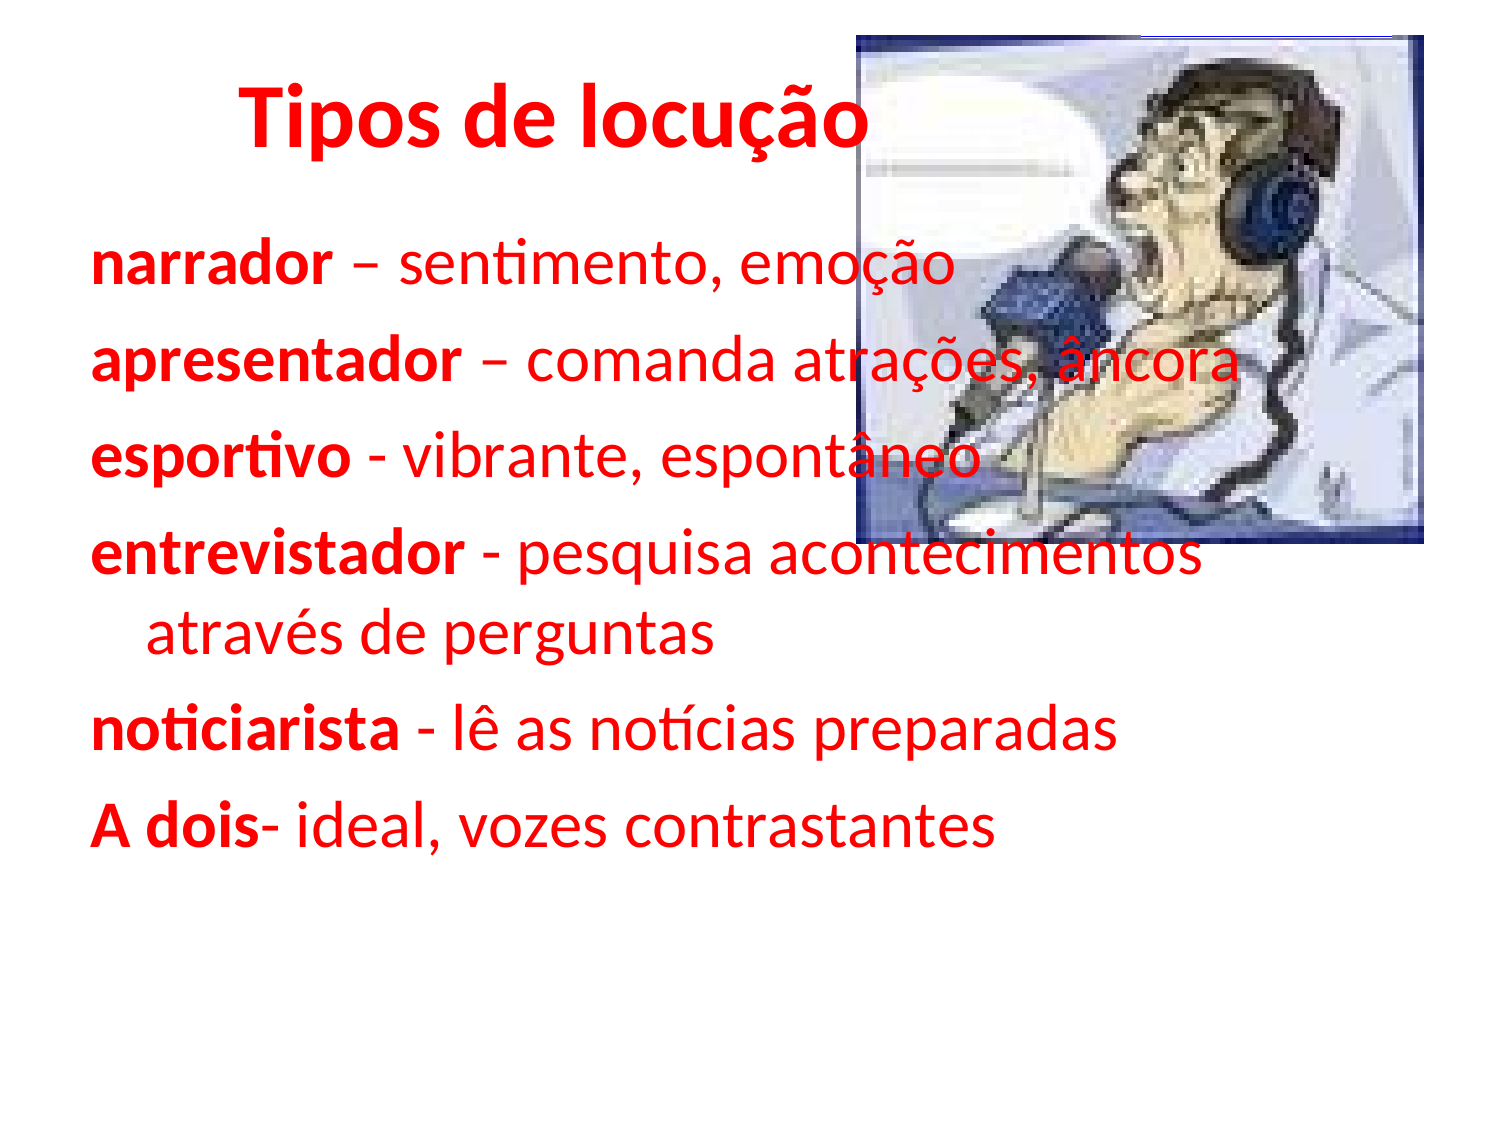

Tipos de locução
narrador – sentimento, emoção
apresentador – comanda atrações, âncora
esportivo - vibrante, espontâneo
entrevistador - pesquisa acontecimentos através de perguntas
noticiarista - lê as notícias preparadas
A dois- ideal, vozes contrastantes